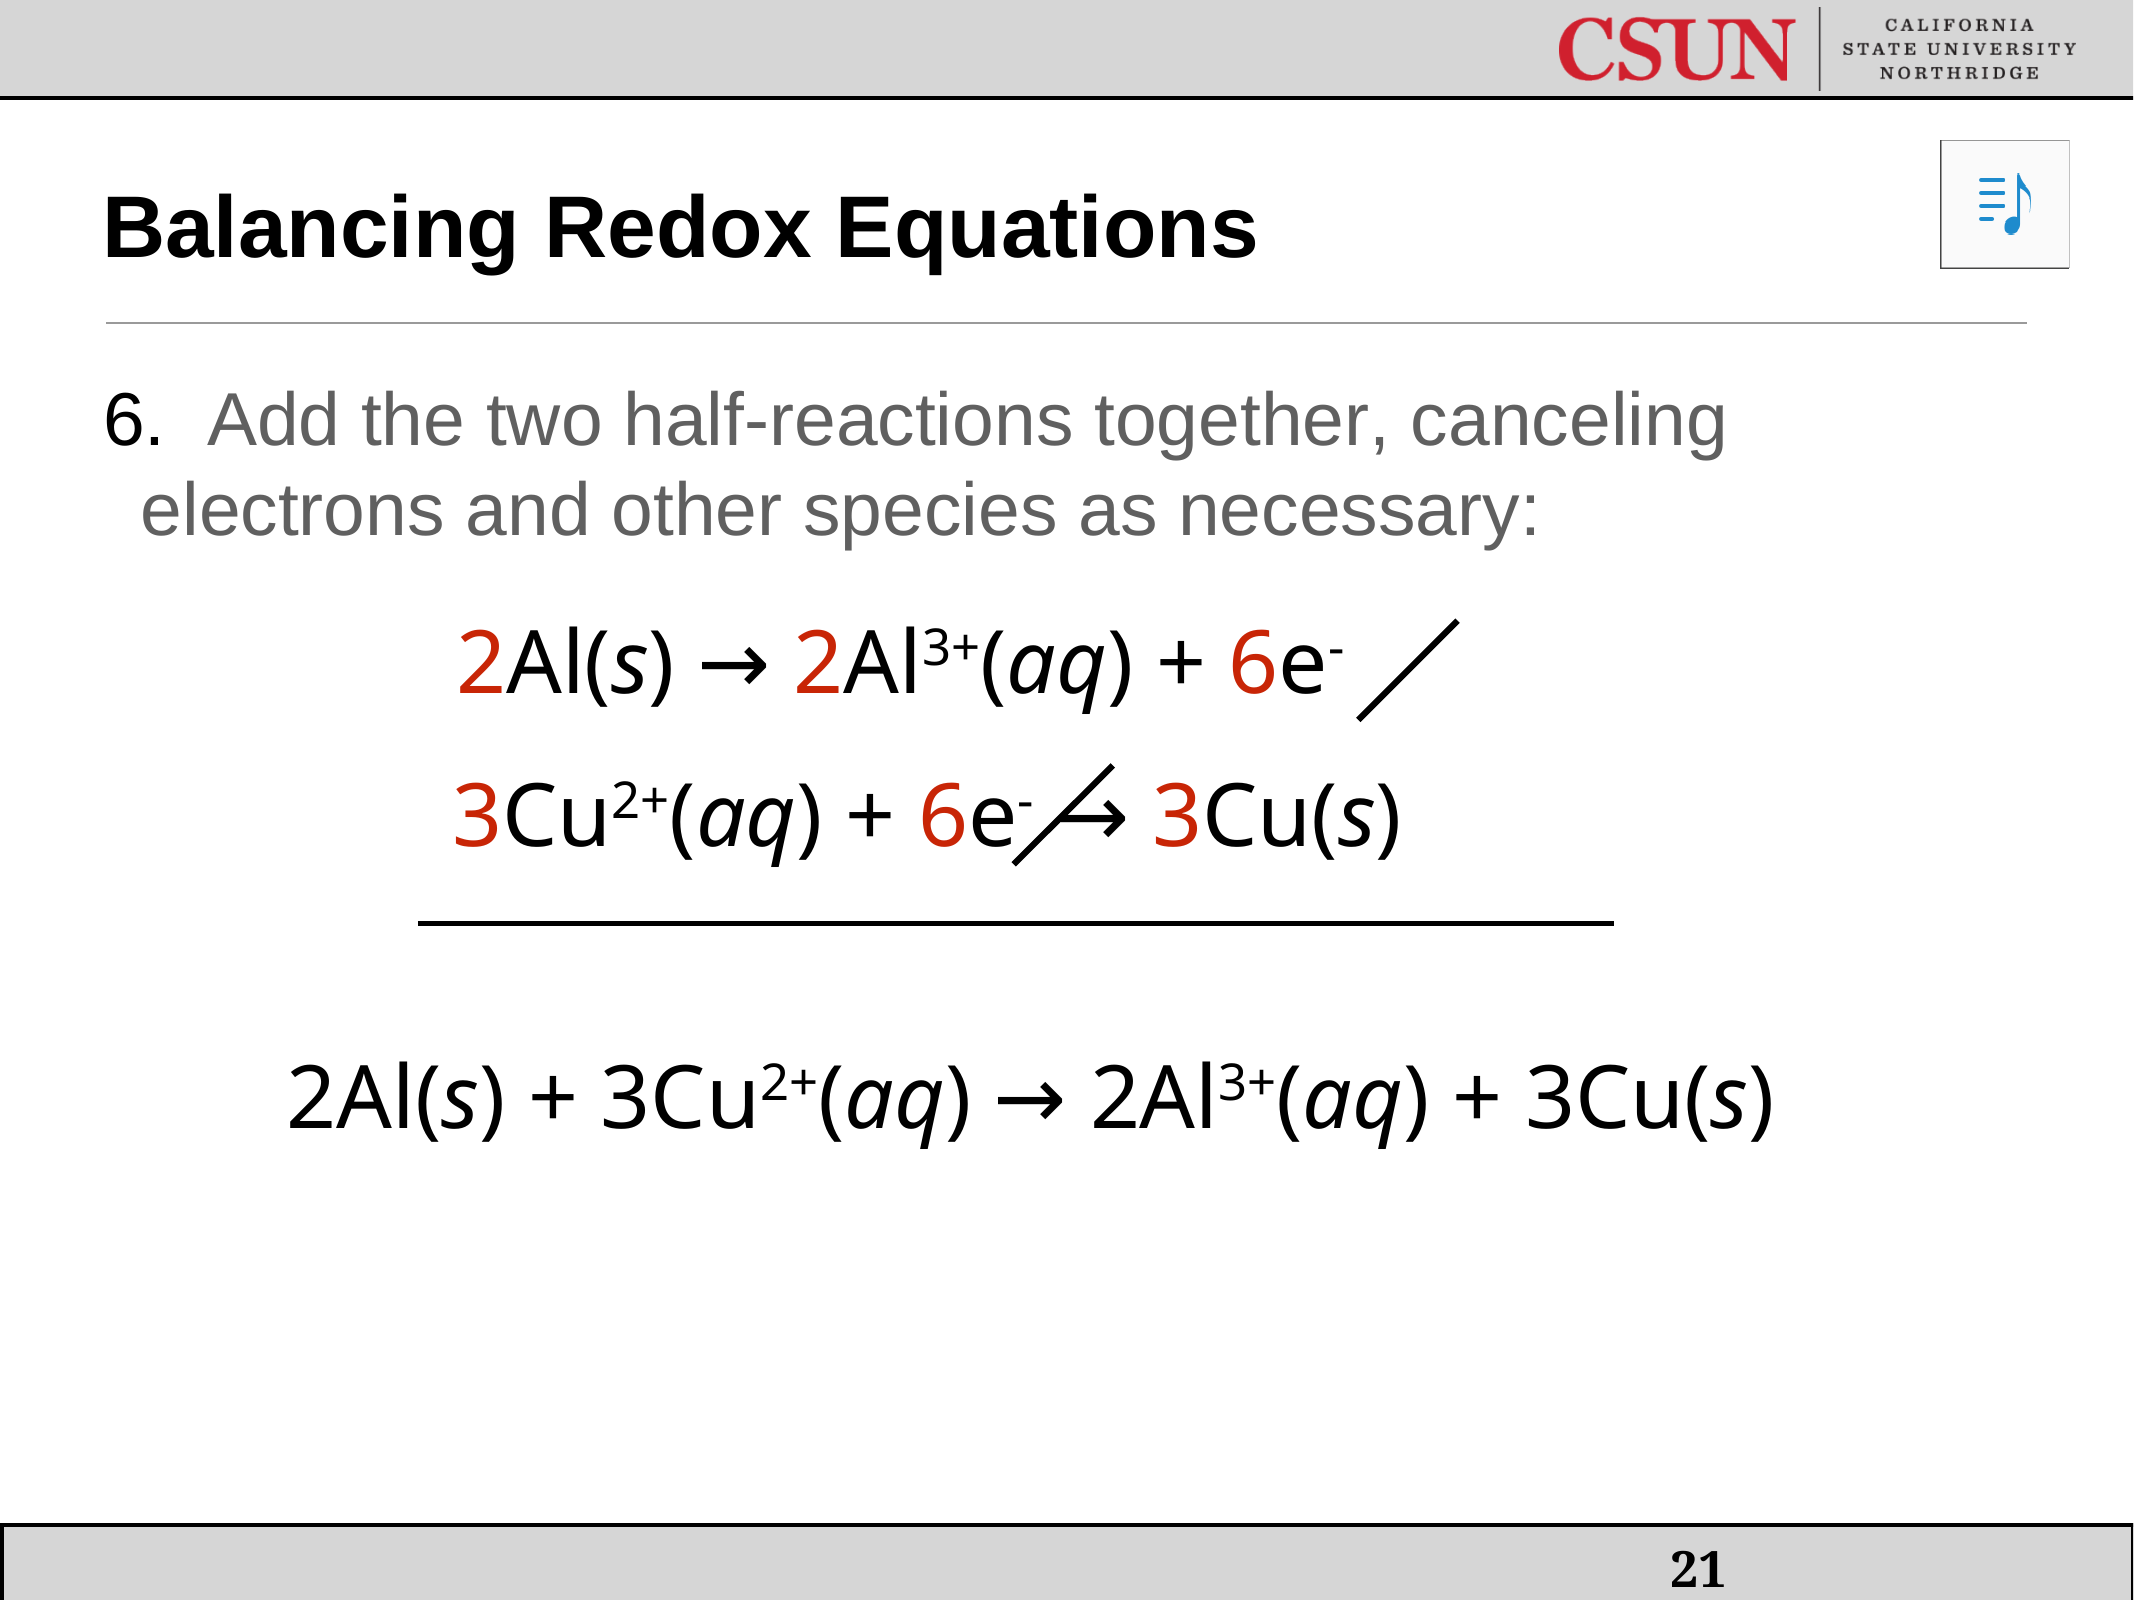

# Balancing Redox Equations
 Add the two half-reactions together, canceling electrons and other species as necessary:
2Al(s) → 2Al3+(aq) + 6e-
3Cu2+(aq) + 6e- → 3Cu(s)
2Al(s) + 3Cu2+(aq) → 2Al3+(aq) + 3Cu(s)
21